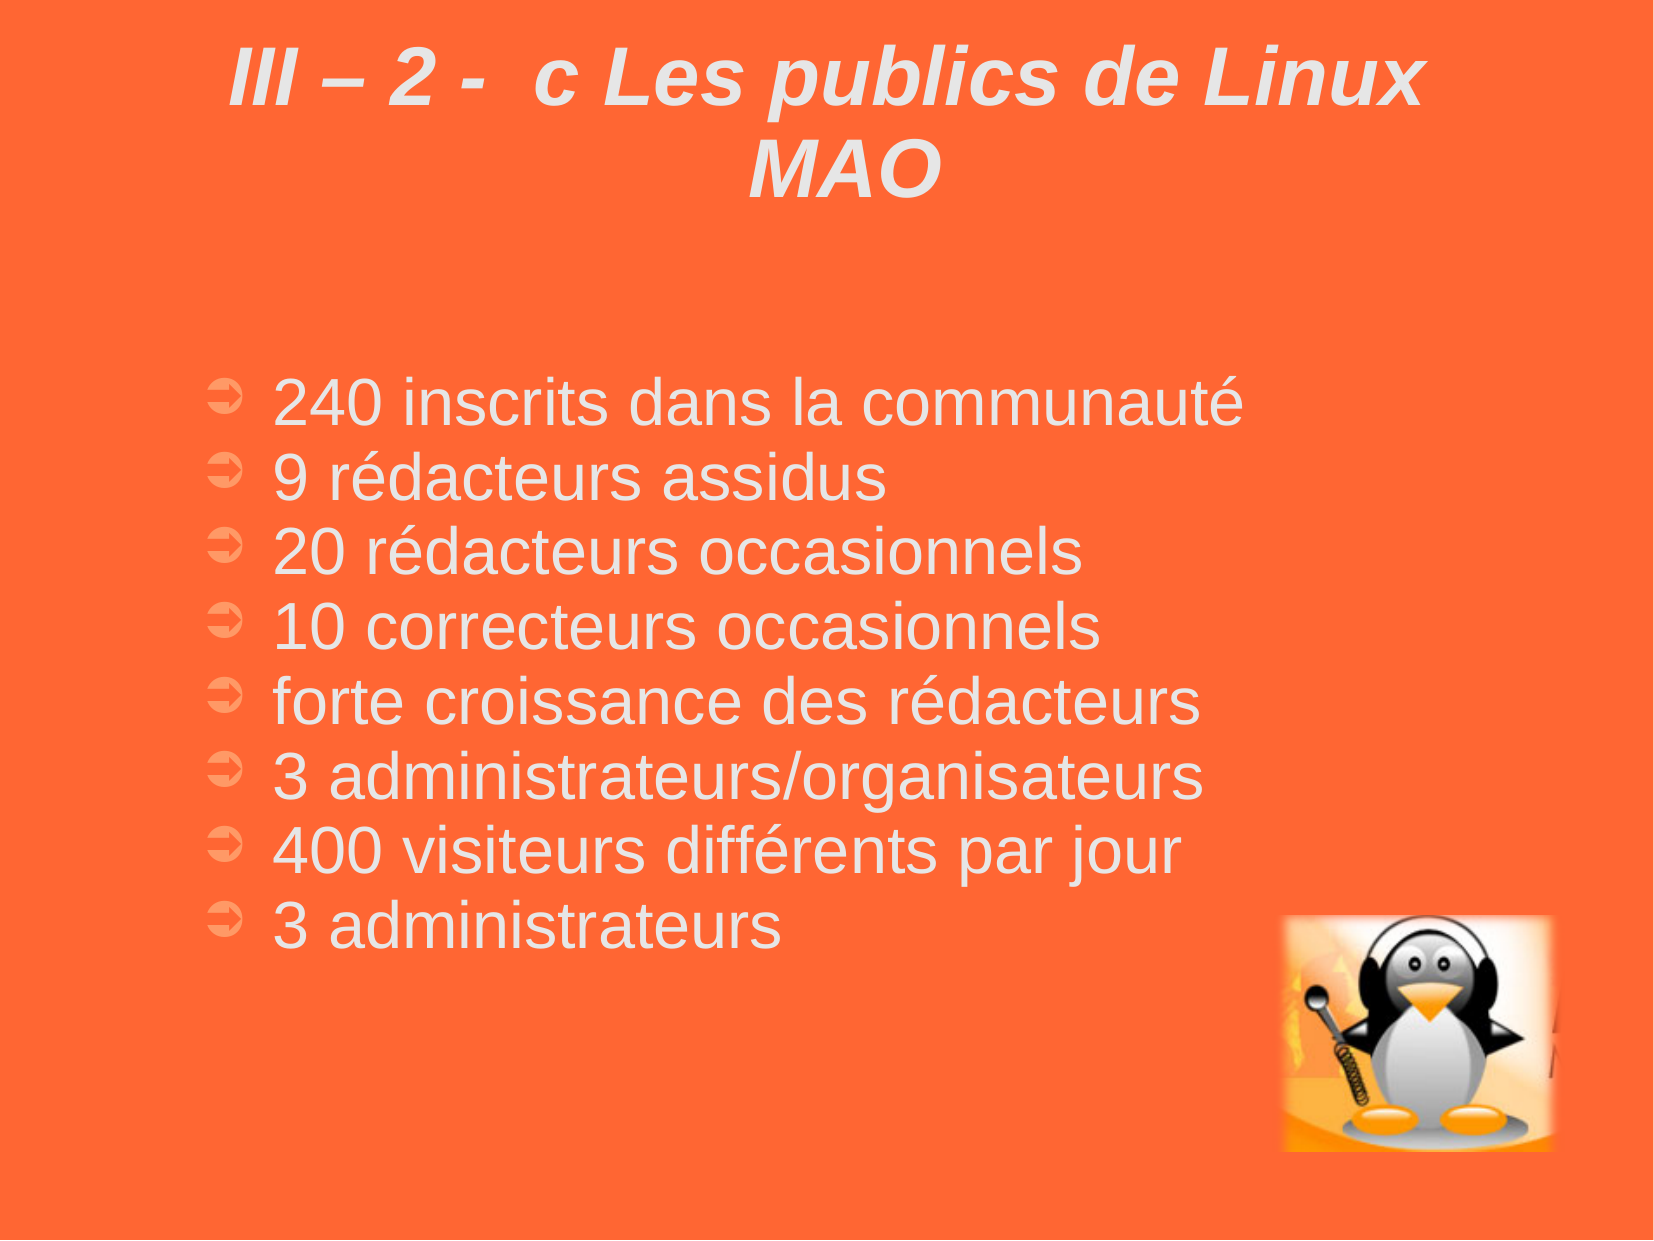

# III – 2 - c Les publics de Linux MAO
240 inscrits dans la communauté
9 rédacteurs assidus
20 rédacteurs occasionnels
10 correcteurs occasionnels
forte croissance des rédacteurs
3 administrateurs/organisateurs
400 visiteurs différents par jour
3 administrateurs